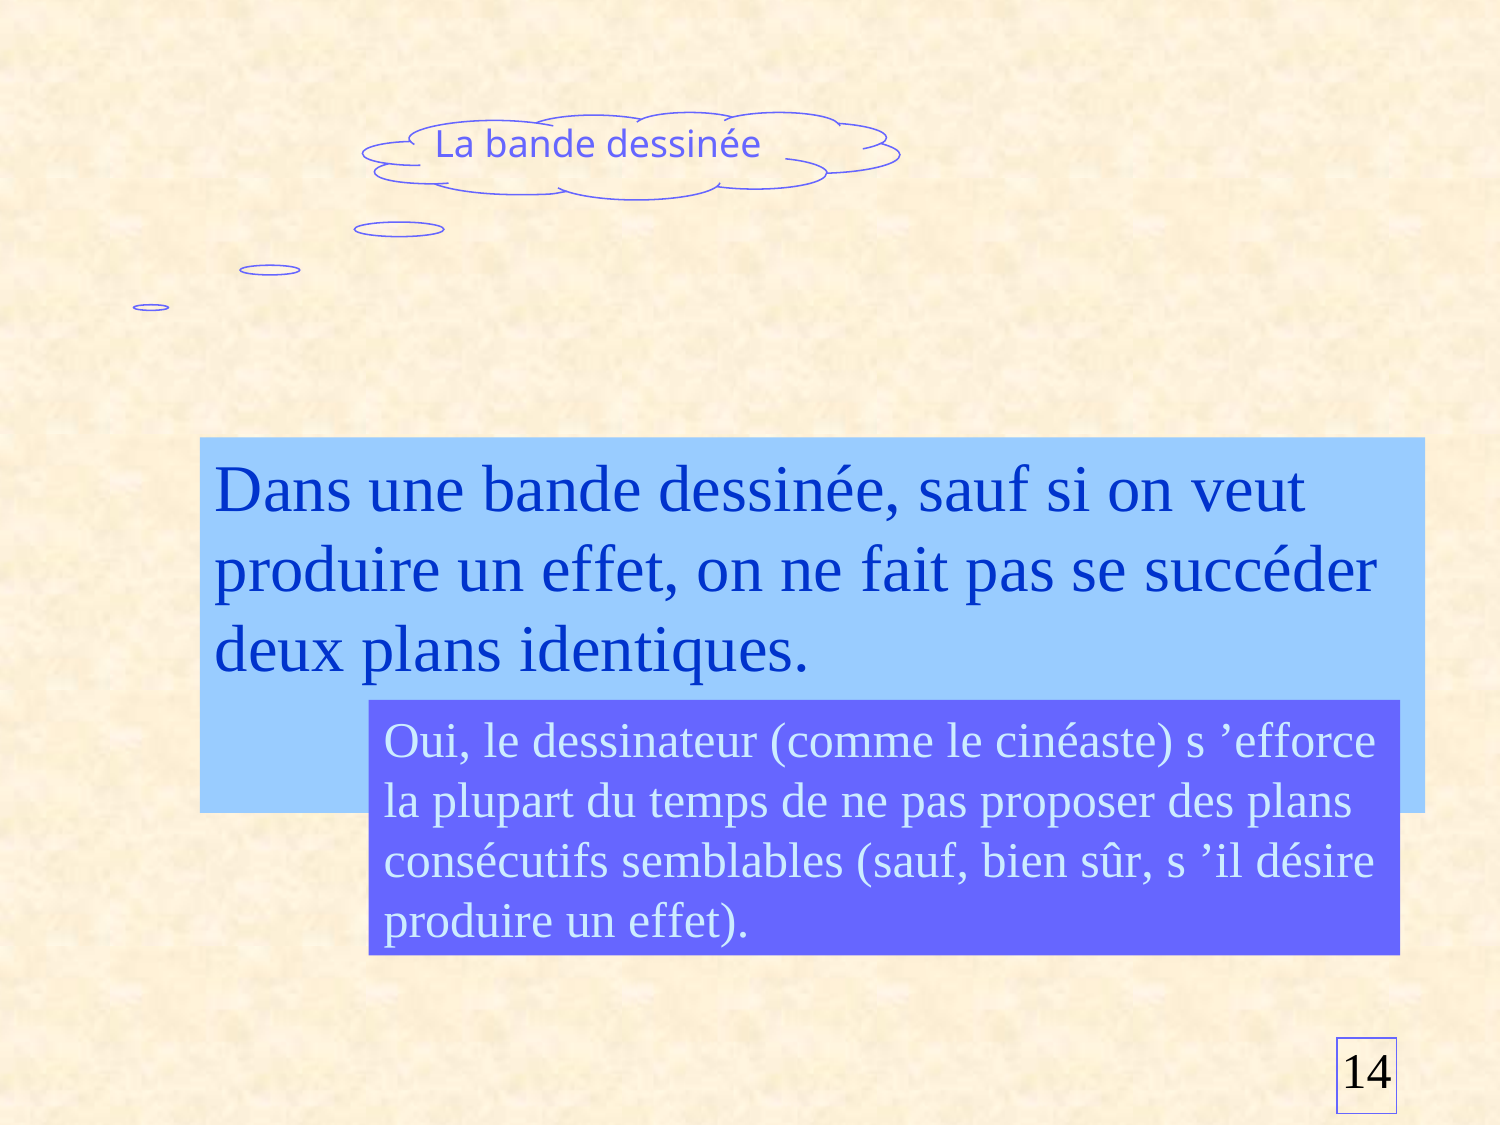

Dans une bande dessinée, sauf si on veut produire un effet, on ne fait pas se succéder deux plans identiques.
Vrai / Faux ?
Oui, le dessinateur (comme le cinéaste) s ’efforce la plupart du temps de ne pas proposer des plans consécutifs semblables (sauf, bien sûr, s ’il désire produire un effet).
14